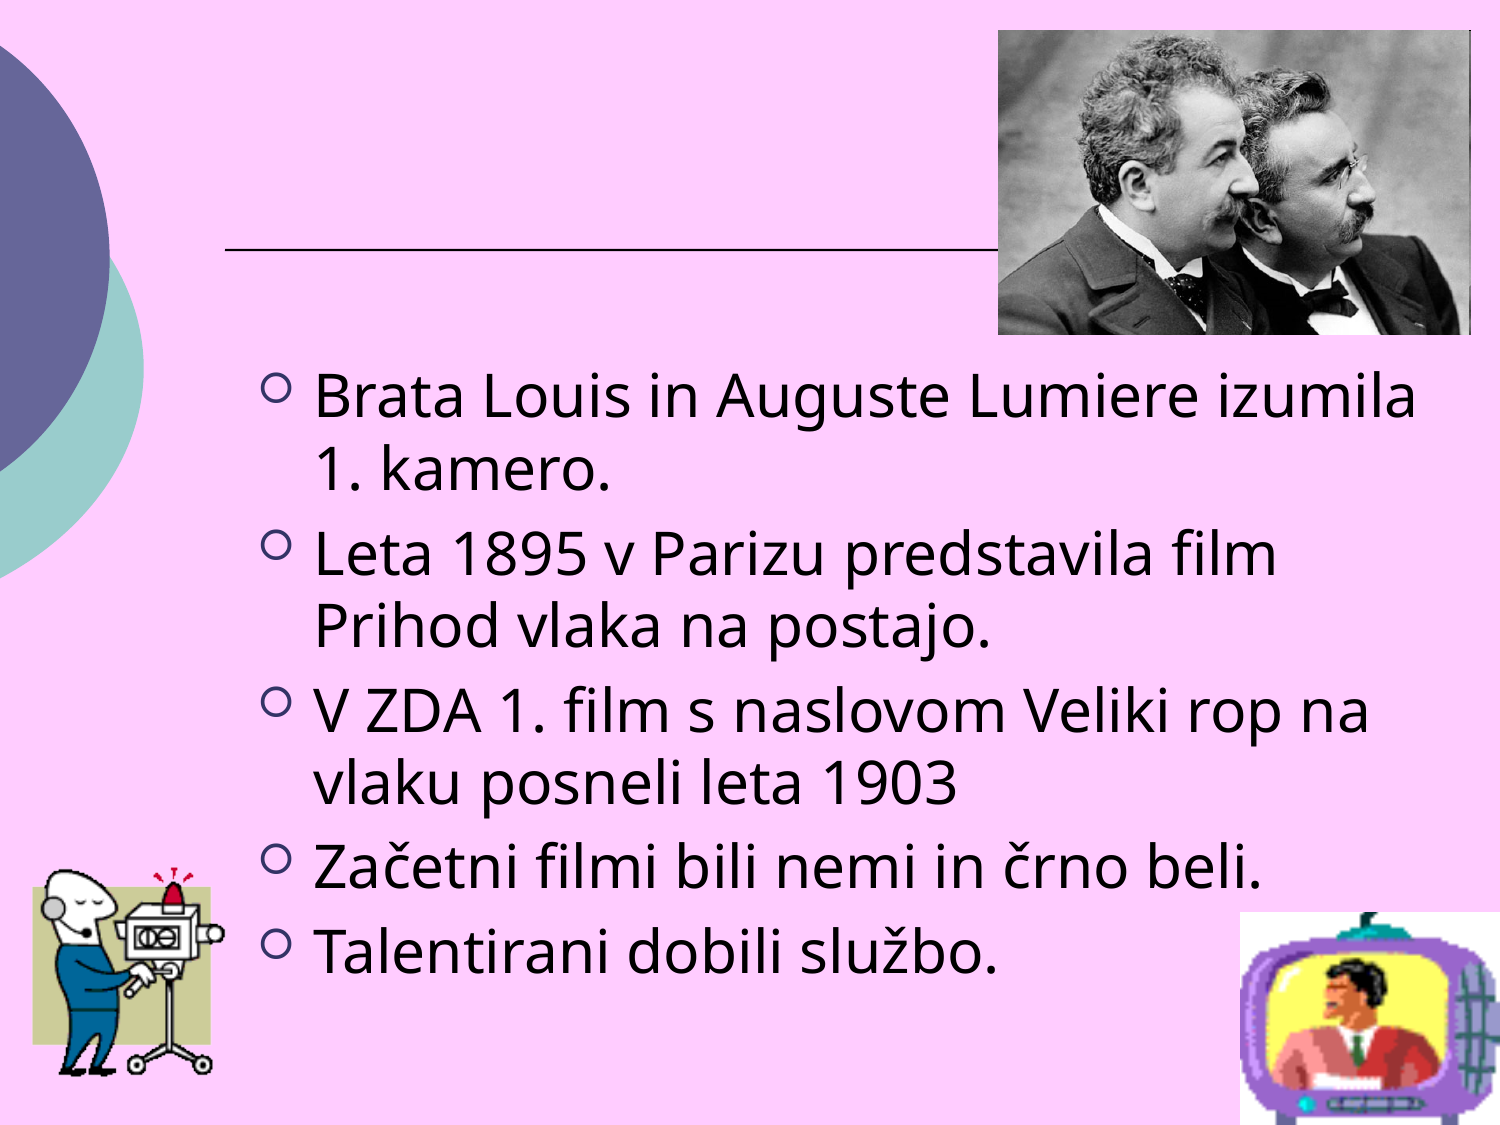

#
Brata Louis in Auguste Lumiere izumila 1. kamero.
Leta 1895 v Parizu predstavila film Prihod vlaka na postajo.
V ZDA 1. film s naslovom Veliki rop na vlaku posneli leta 1903
Začetni filmi bili nemi in črno beli.
Talentirani dobili službo.